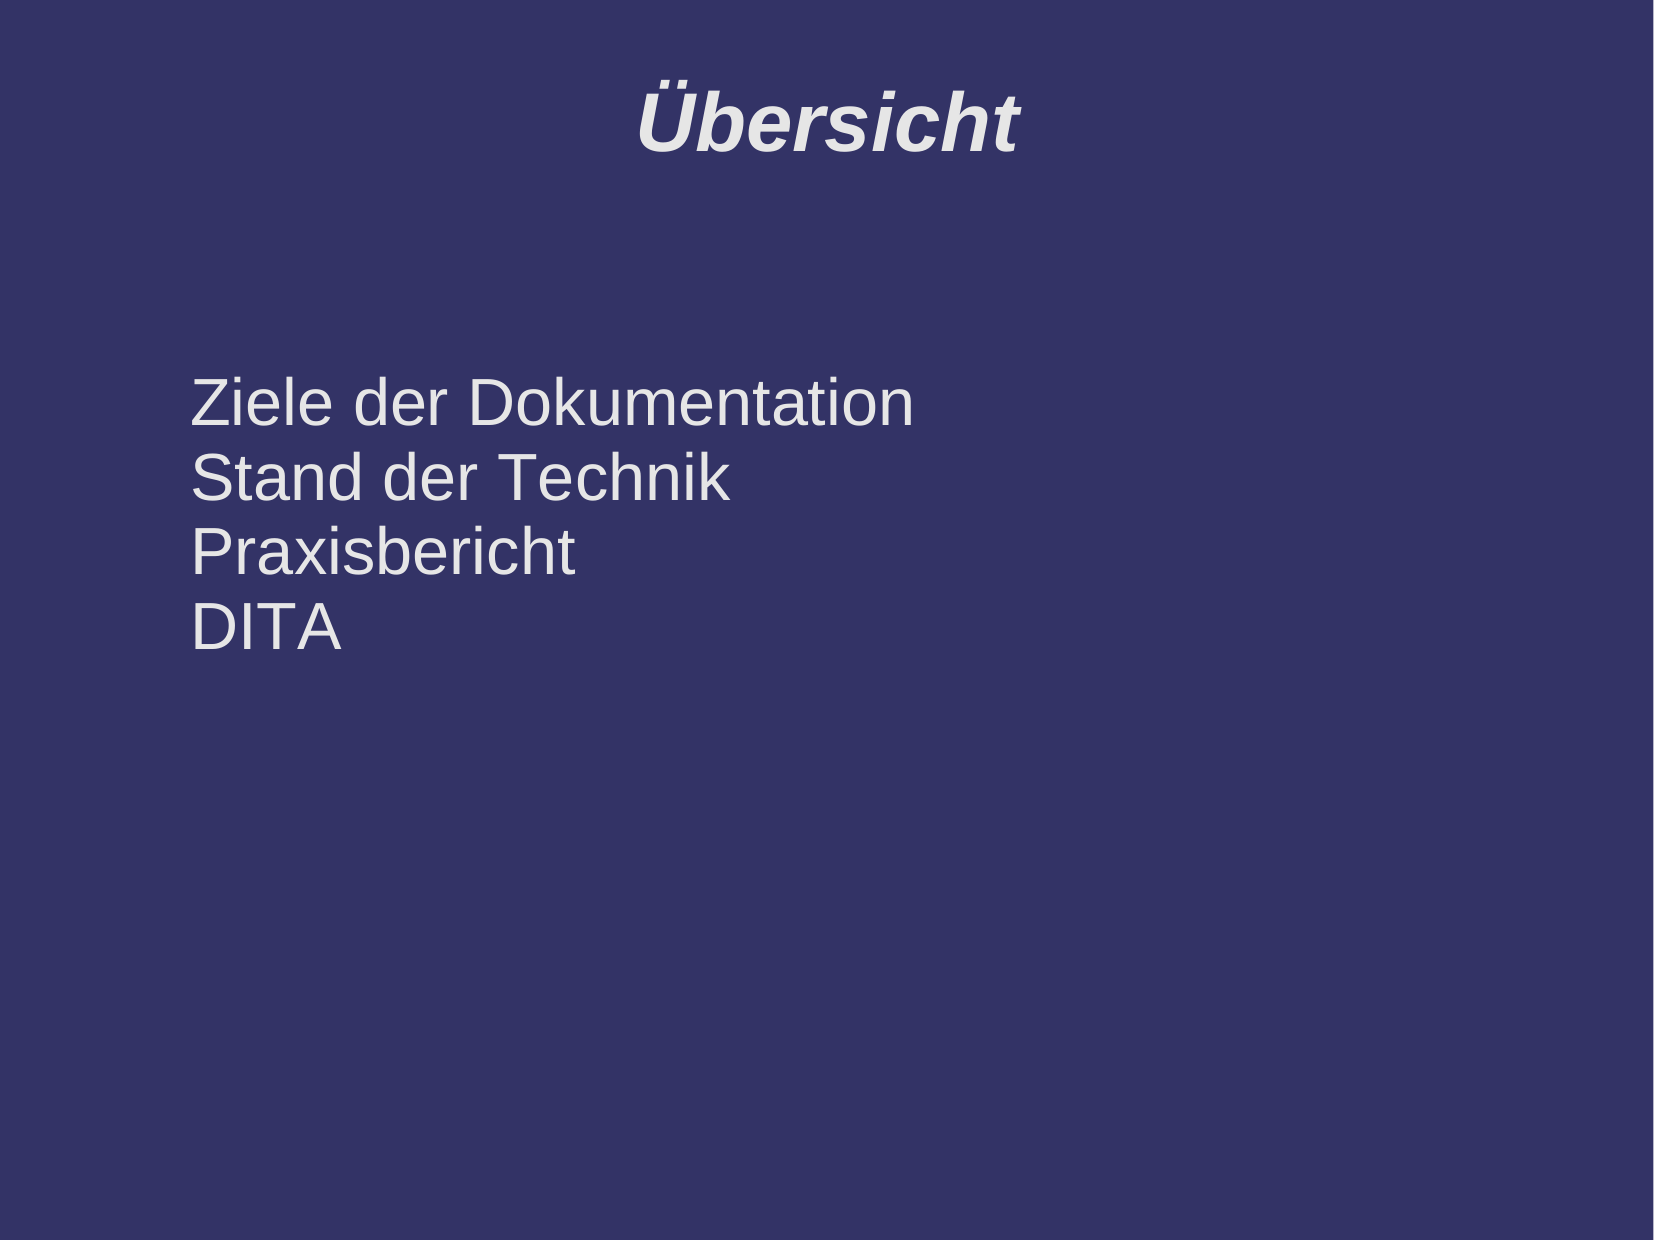

# Übersicht
Ziele der Dokumentation
Stand der Technik
Praxisbericht
DITA